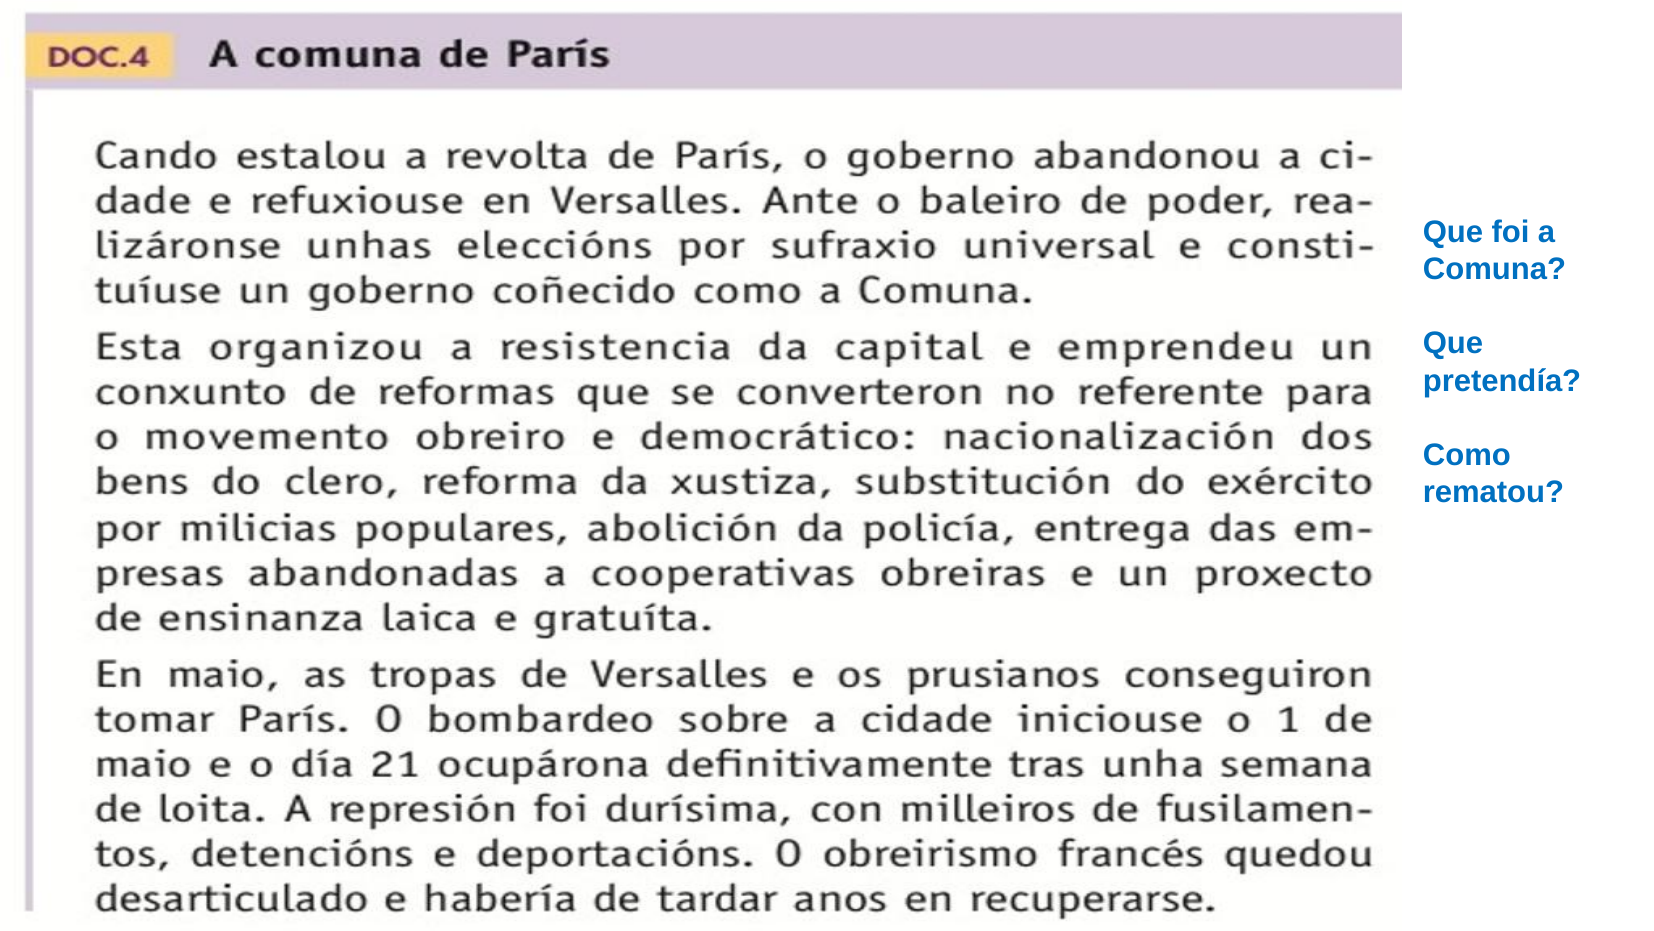

Que foi a Comuna?
Que pretendía?
Como rematou?